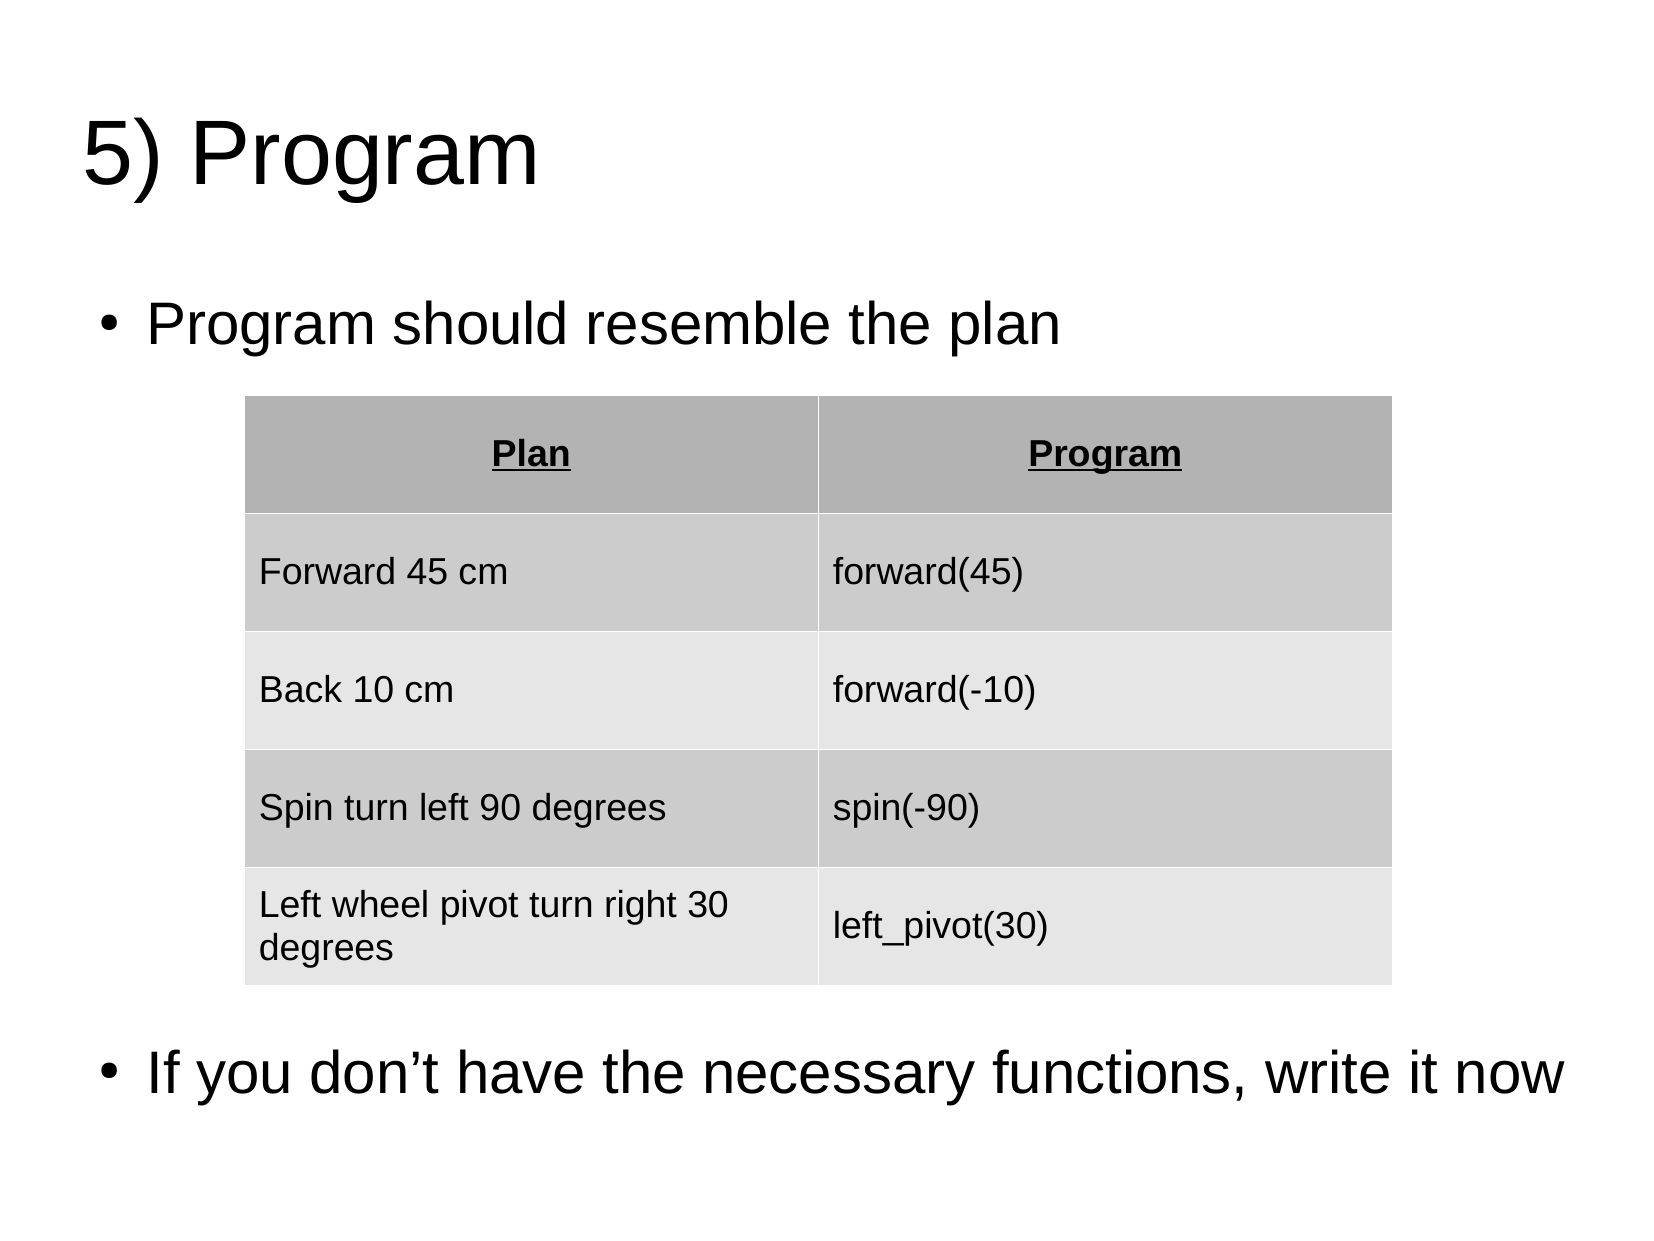

# 5) Program
Program should resemble the plan
If you don’t have the necessary functions, write it now
| Plan | Program |
| --- | --- |
| Forward 45 cm | forward(45) |
| Back 10 cm | forward(-10) |
| Spin turn left 90 degrees | spin(-90) |
| Left wheel pivot turn right 30 degrees | left\_pivot(30) |